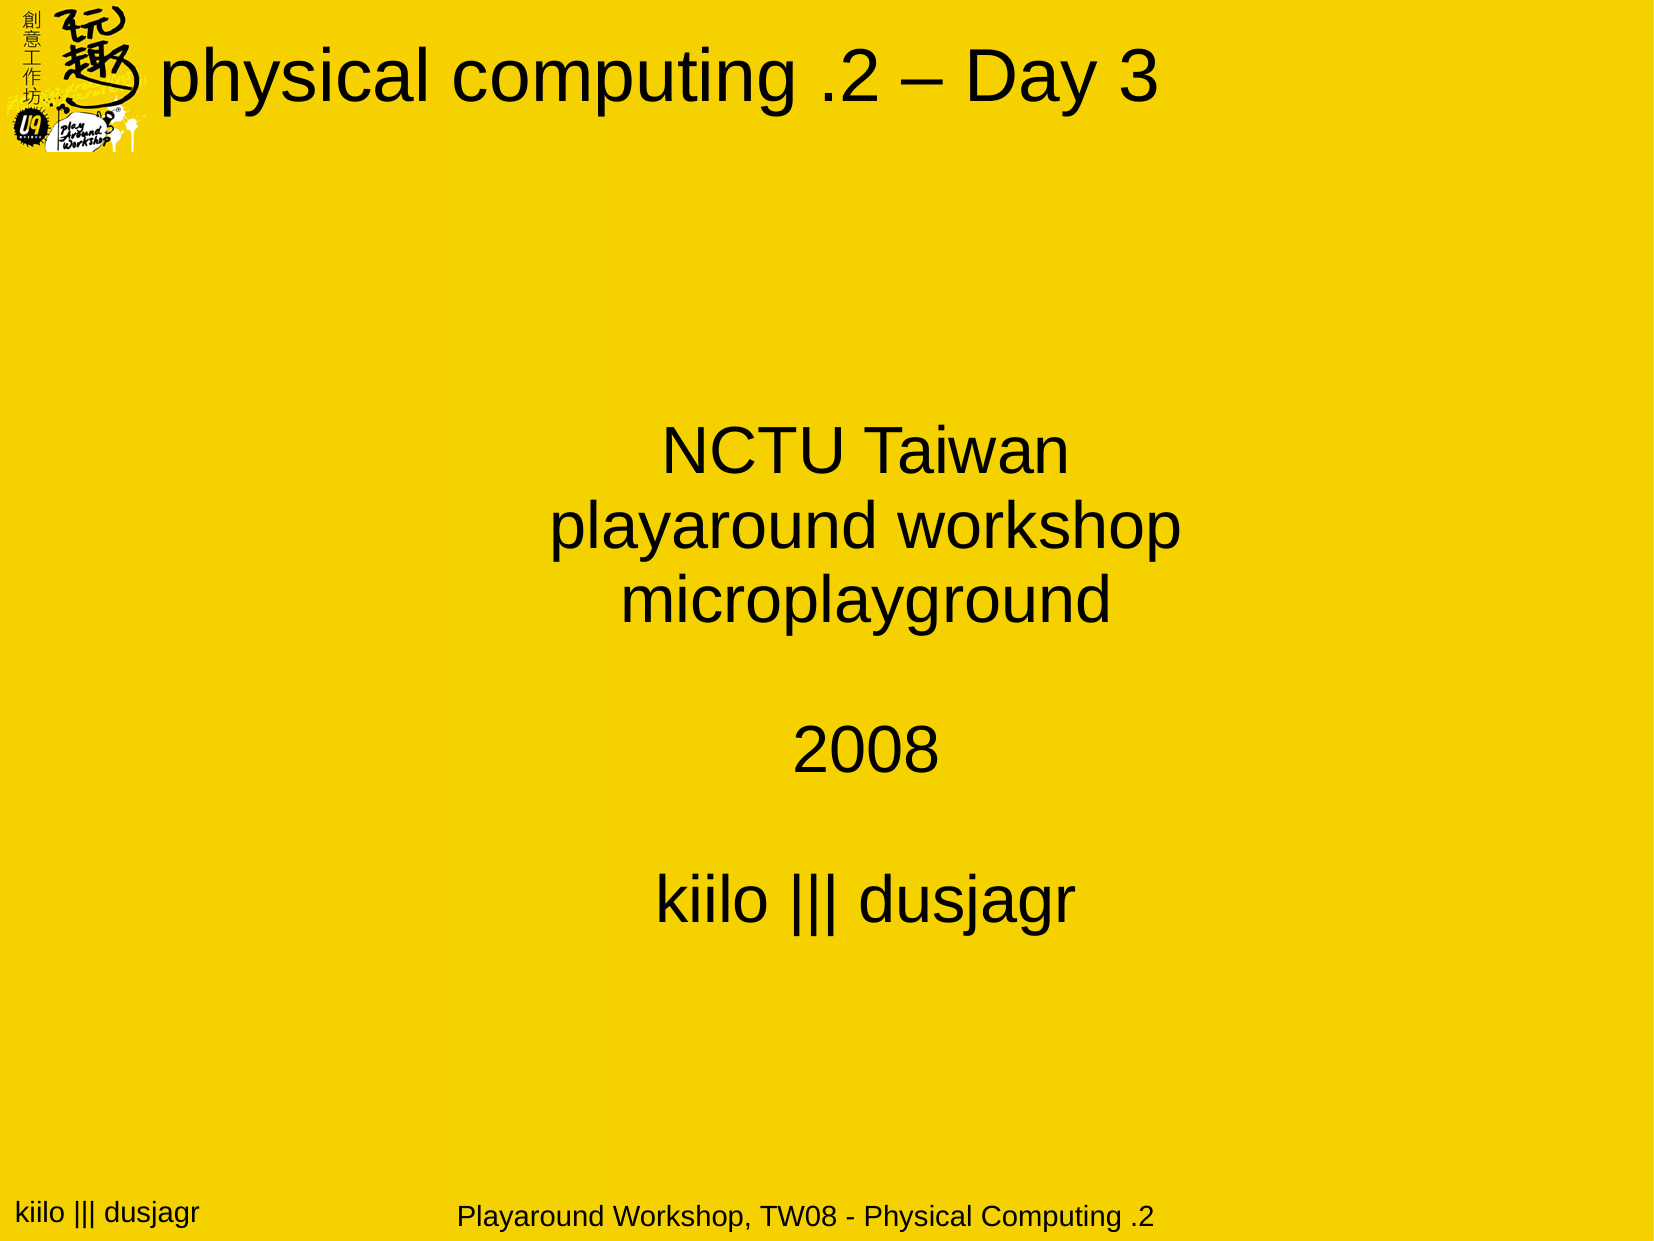

# physical computing .2 – Day 3
NCTU Taiwan
playaround workshop
microplayground
2008
kiilo ||| dusjagr
Playaround Workshop, TW08 - Physical Computing .2